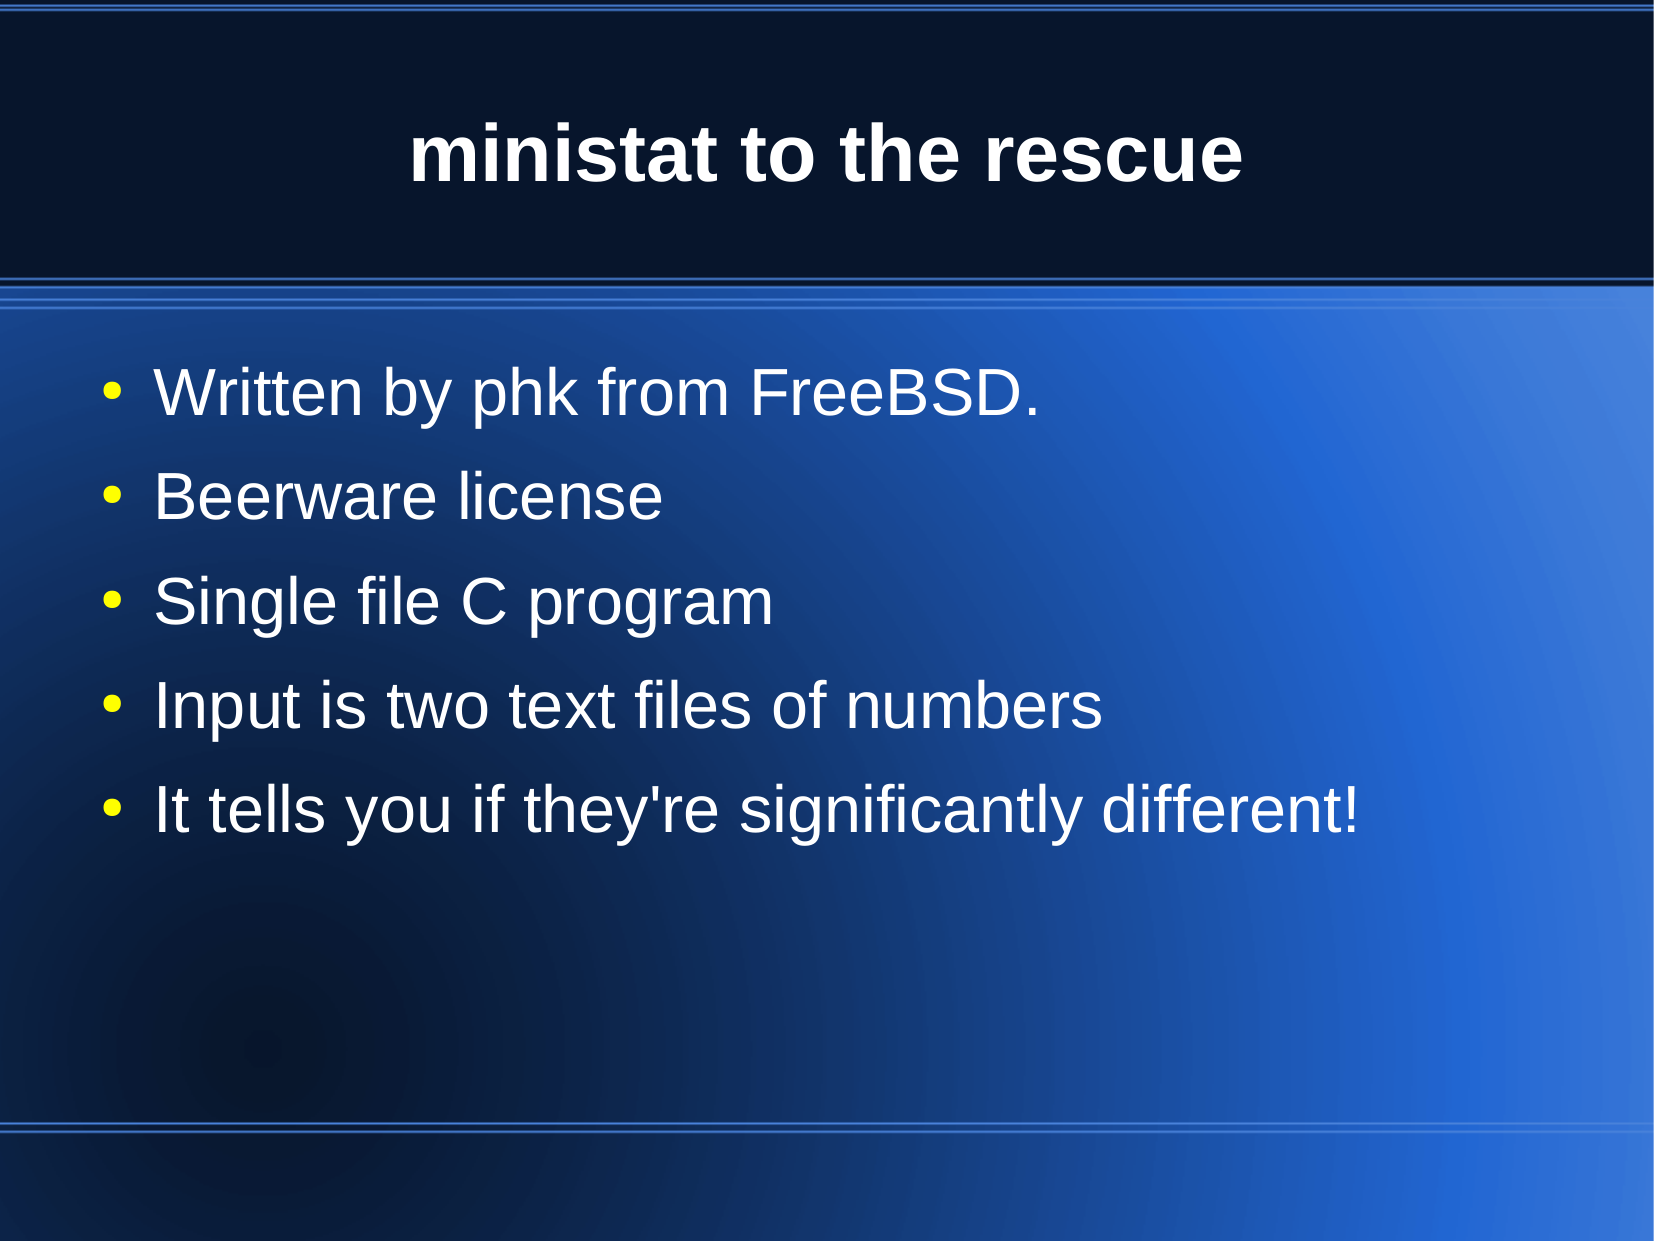

# ministat to the rescue
Written by phk from FreeBSD.
Beerware license
Single file C program
Input is two text files of numbers
It tells you if they're significantly different!